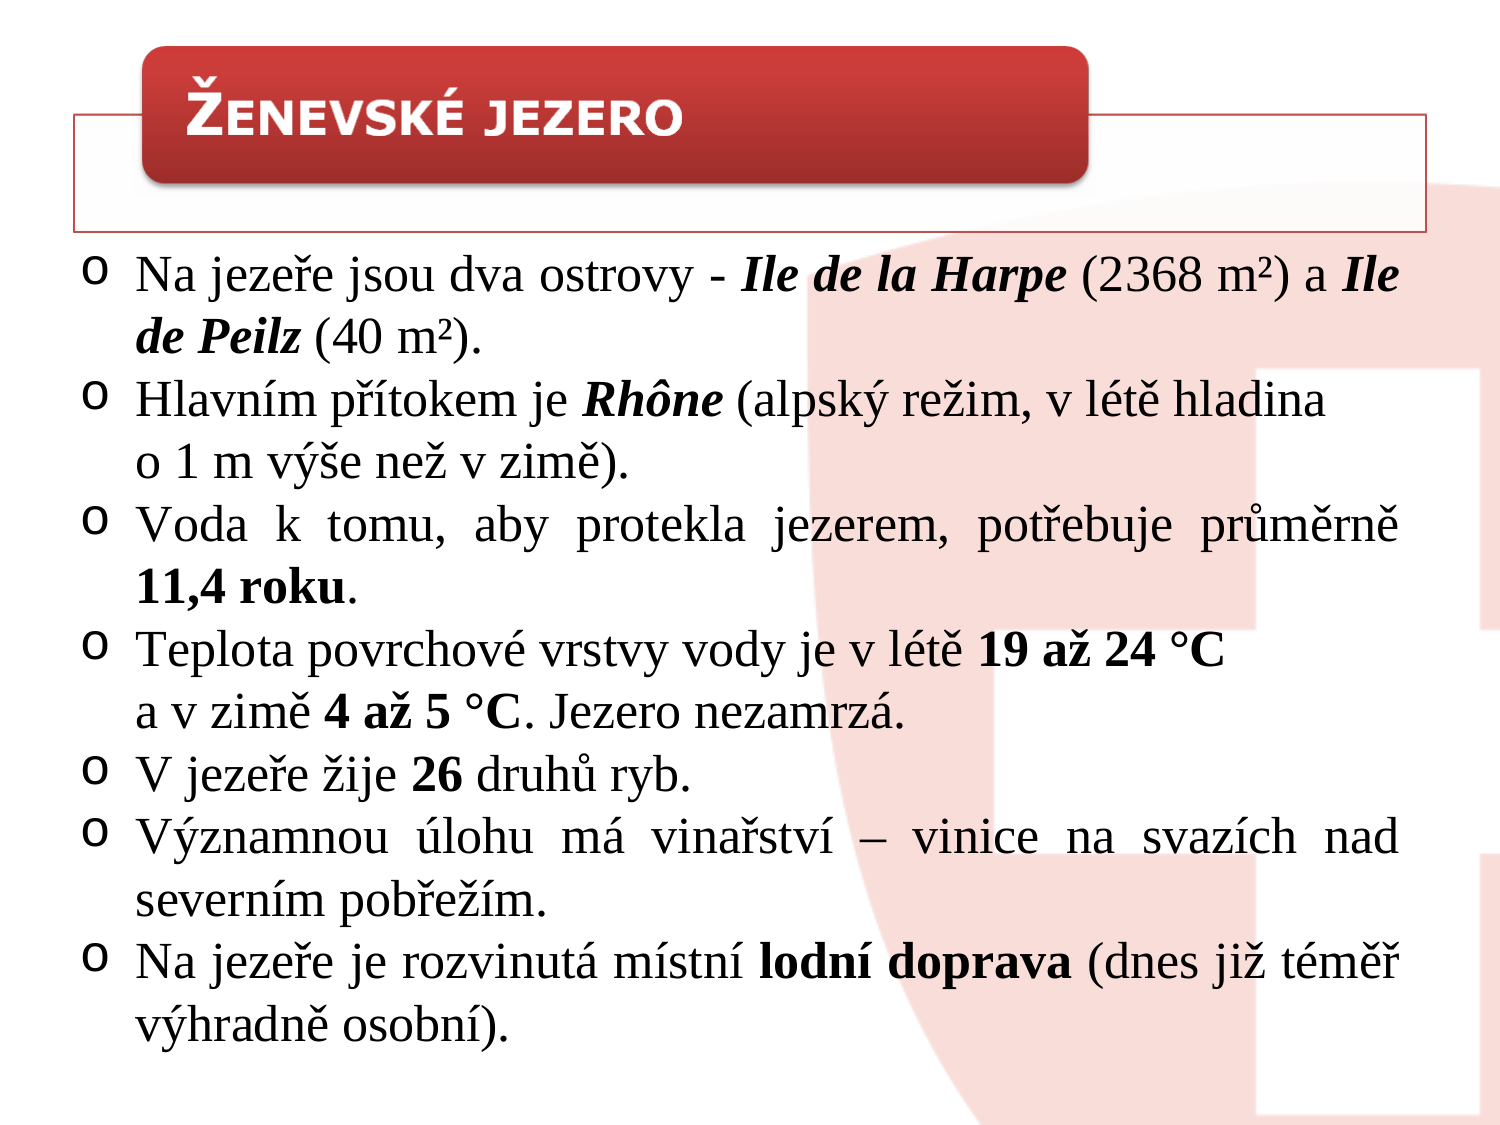

Na jezeře jsou dva ostrovy - Ile de la Harpe (2368 m²) a Ile de Peilz (40 m²).
Hlavním přítokem je Rhône (alpský režim, v létě hladina
	o 1 m výše než v zimě).
Voda k tomu, aby protekla jezerem, potřebuje průměrně 11,4 roku.
Teplota povrchové vrstvy vody je v létě 19 až 24 °C
	a v zimě 4 až 5 °C. Jezero nezamrzá.
V jezeře žije 26 druhů ryb.
Významnou úlohu má vinařství – vinice na svazích nad severním pobřežím.
Na jezeře je rozvinutá místní lodní doprava (dnes již téměř výhradně osobní).